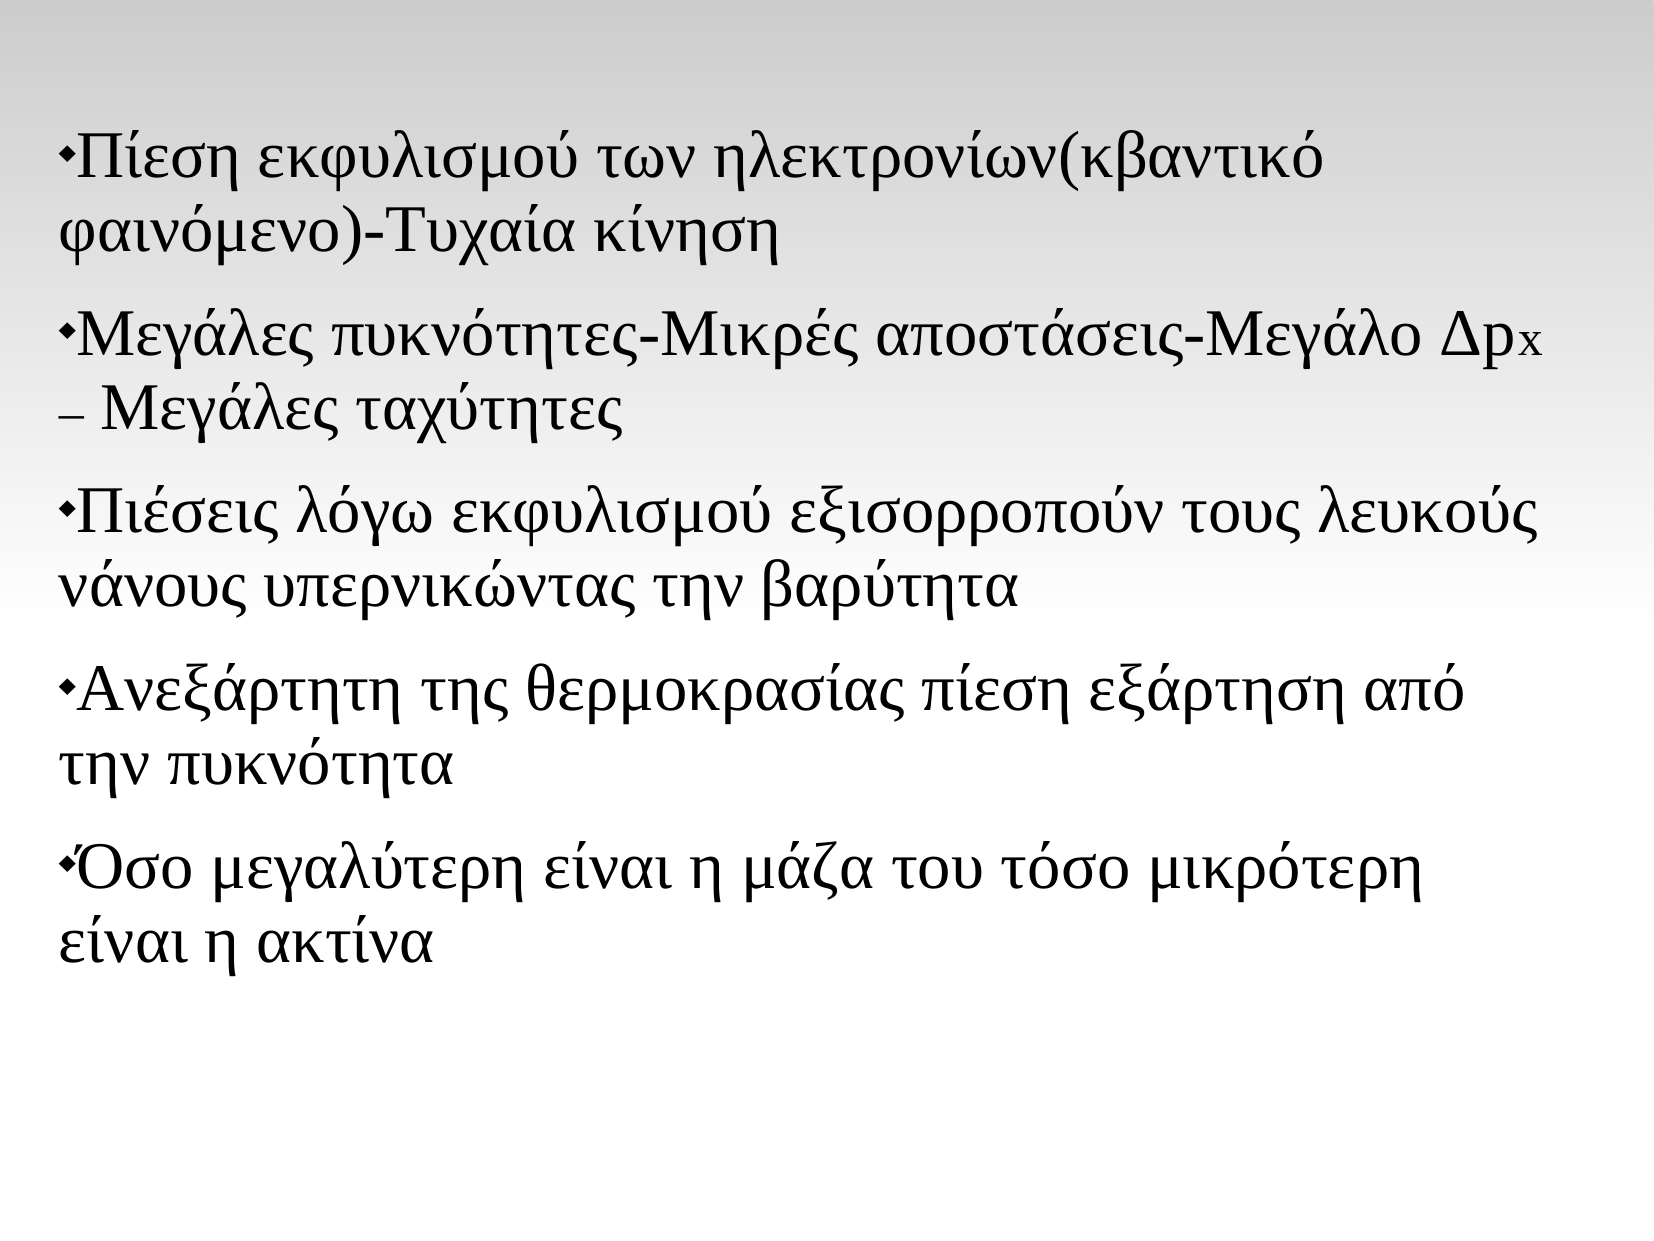

# Πίεση εκφυλισμού των ηλεκτρονίων(κβαντικό φαινόμενο)-Τυχαία κίνηση
Μεγάλες πυκνότητες-Μικρές αποστάσεις-Μεγάλο Δpx – Μεγάλες ταχύτητες
Πιέσεις λόγω εκφυλισμού εξισορροπούν τους λευκούς νάνους υπερνικώντας την βαρύτητα
Ανεξάρτητη της θερμοκρασίας πίεση εξάρτηση από την πυκνότητα
Όσο μεγαλύτερη είναι η μάζα του τόσο μικρότερη είναι η ακτίνα